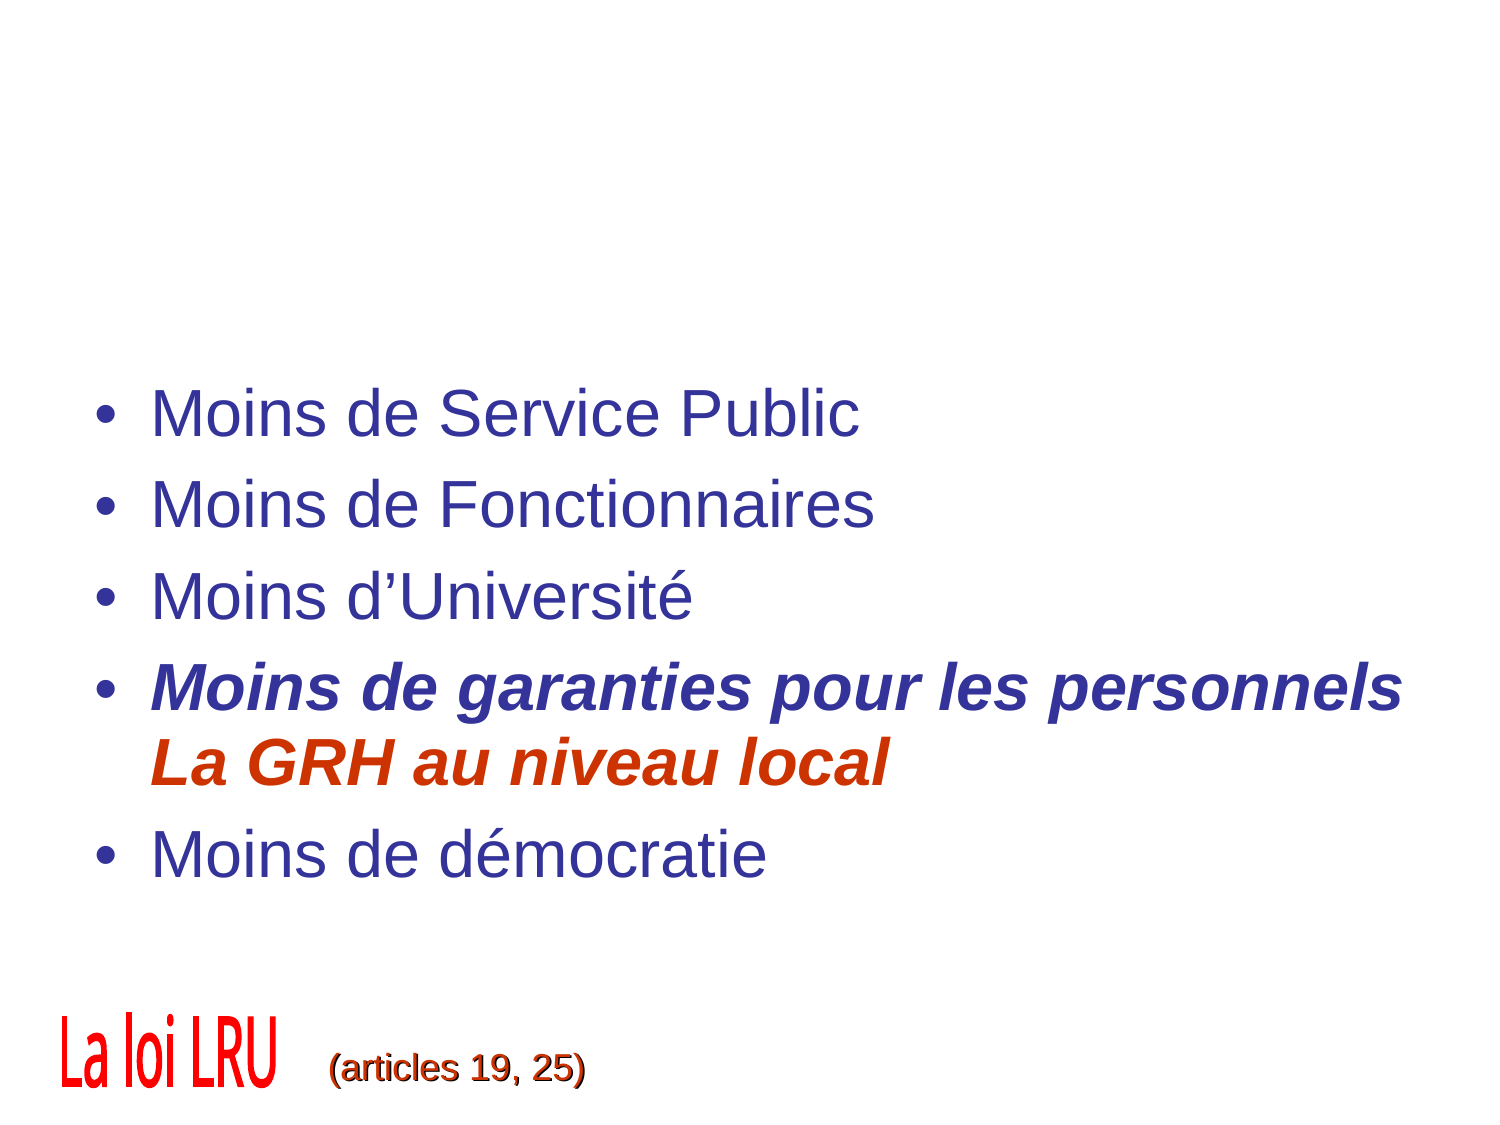

#
Moins de Service Public
Moins de Fonctionnaires
Moins d’Université
Moins de garanties pour les personnels
La GRH au niveau local
Moins de démocratie
La loi LRU
(articles 19, 25)